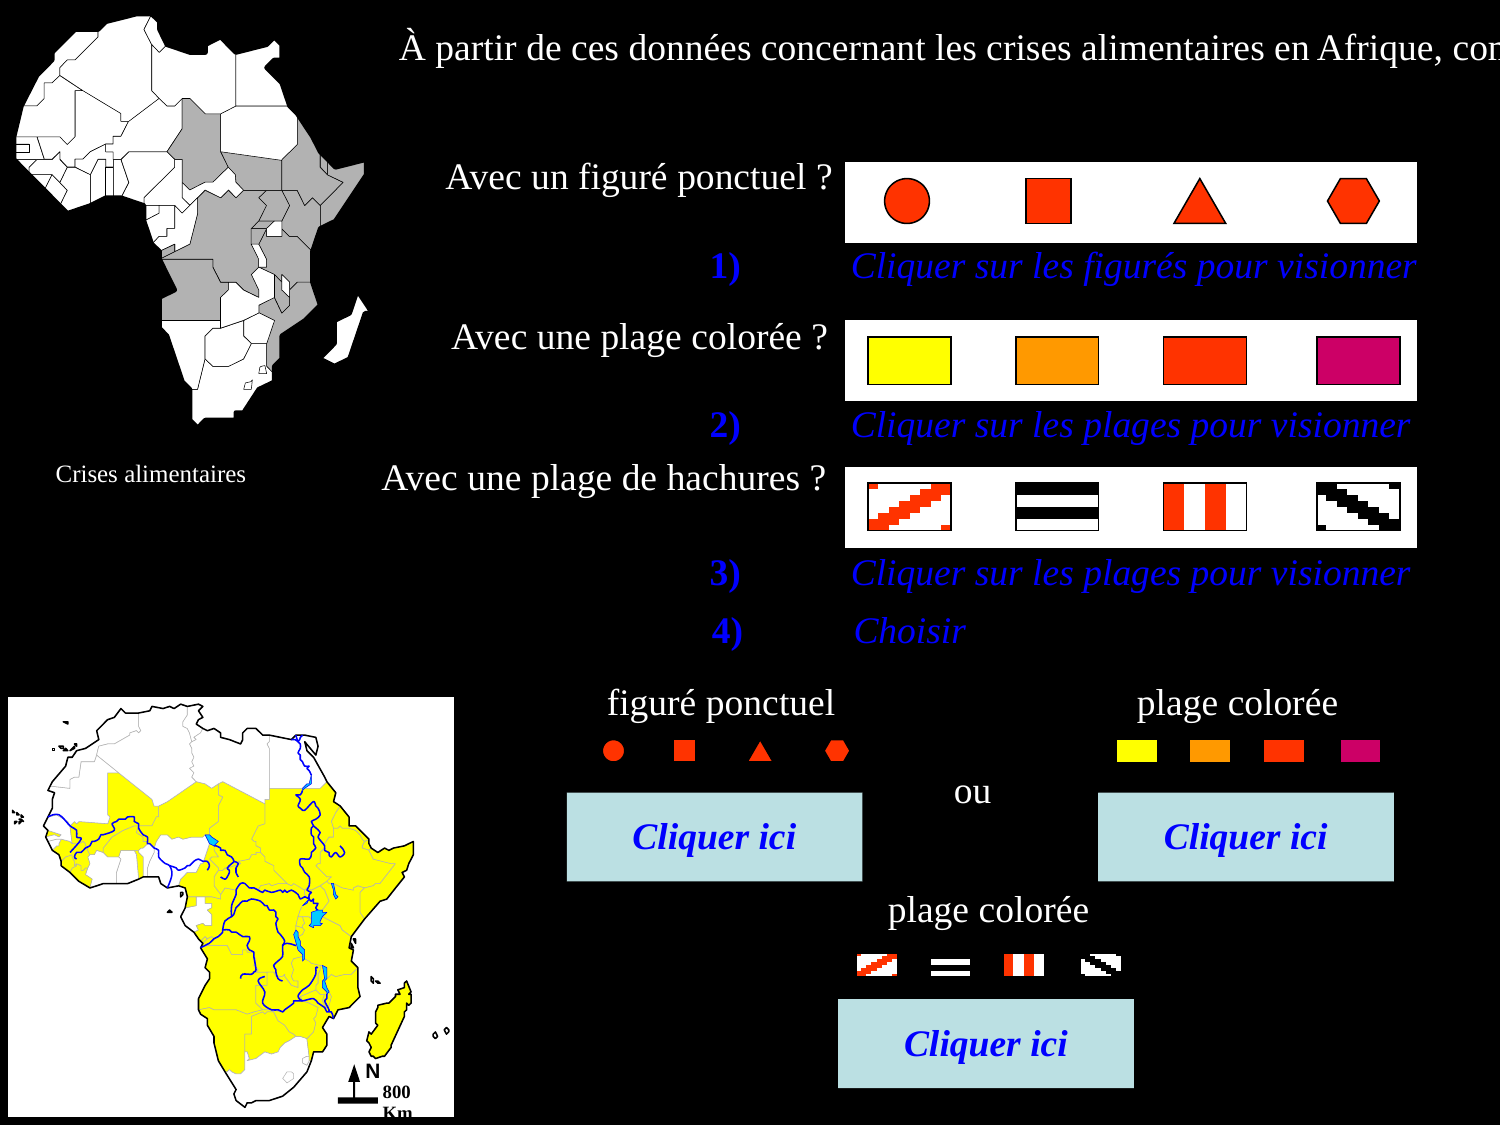

À partir de ces données concernant les crises alimentaires en Afrique, comment maintenant localiser ce phénomène sur le croquis ?
Avec un figuré ponctuel ?
1)
Cliquer sur les figurés pour visionner
Avec une plage colorée ?
2)
Cliquer sur les plages pour visionner
Avec une plage de hachures ?
Crises alimentaires
3)
Cliquer sur les plages pour visionner
4)
Choisir
figuré ponctuel
plage colorée
ou
Cliquer ici
Cliquer ici
plage colorée
Cliquer ici
N
800 Km